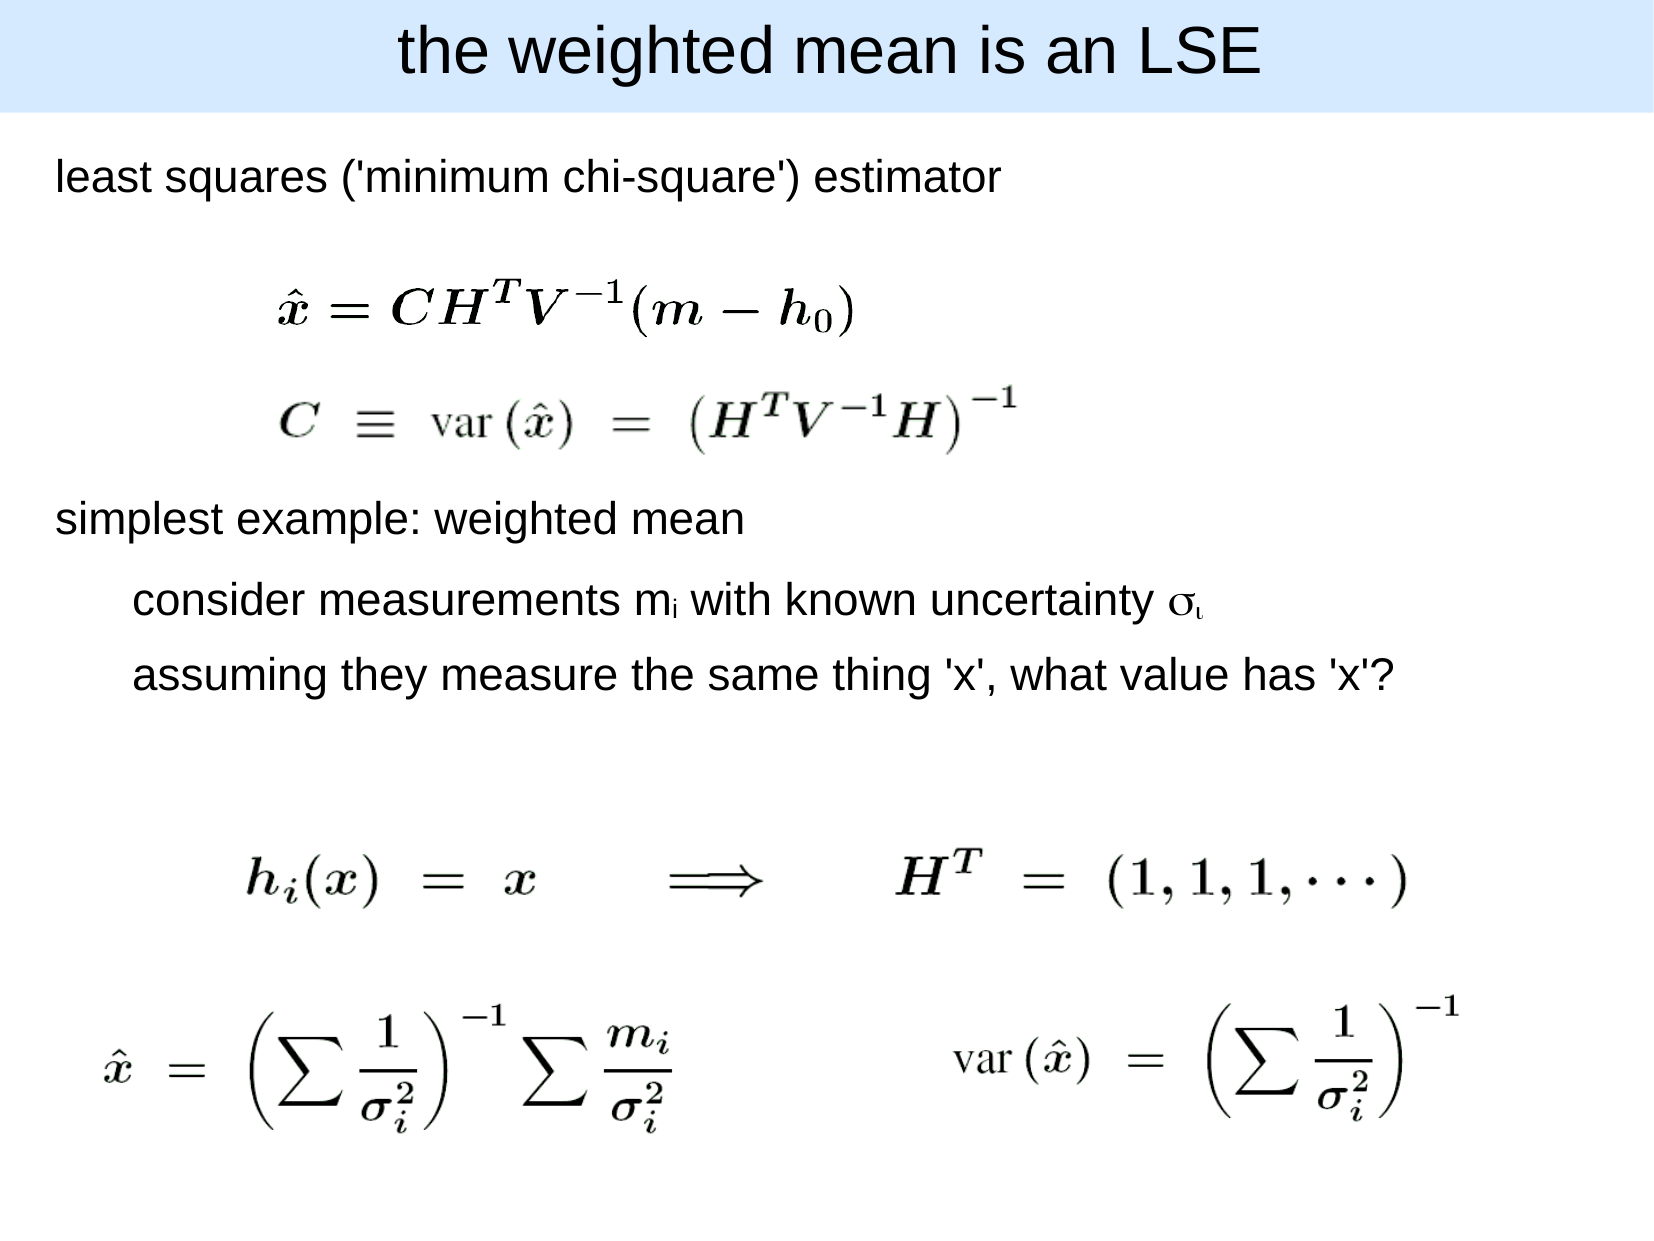

# the weighted mean is an LSE
least squares ('minimum chi-square') estimator
simplest example: weighted mean
consider measurements mi with known uncertainty i
assuming they measure the same thing 'x', what value has 'x'?